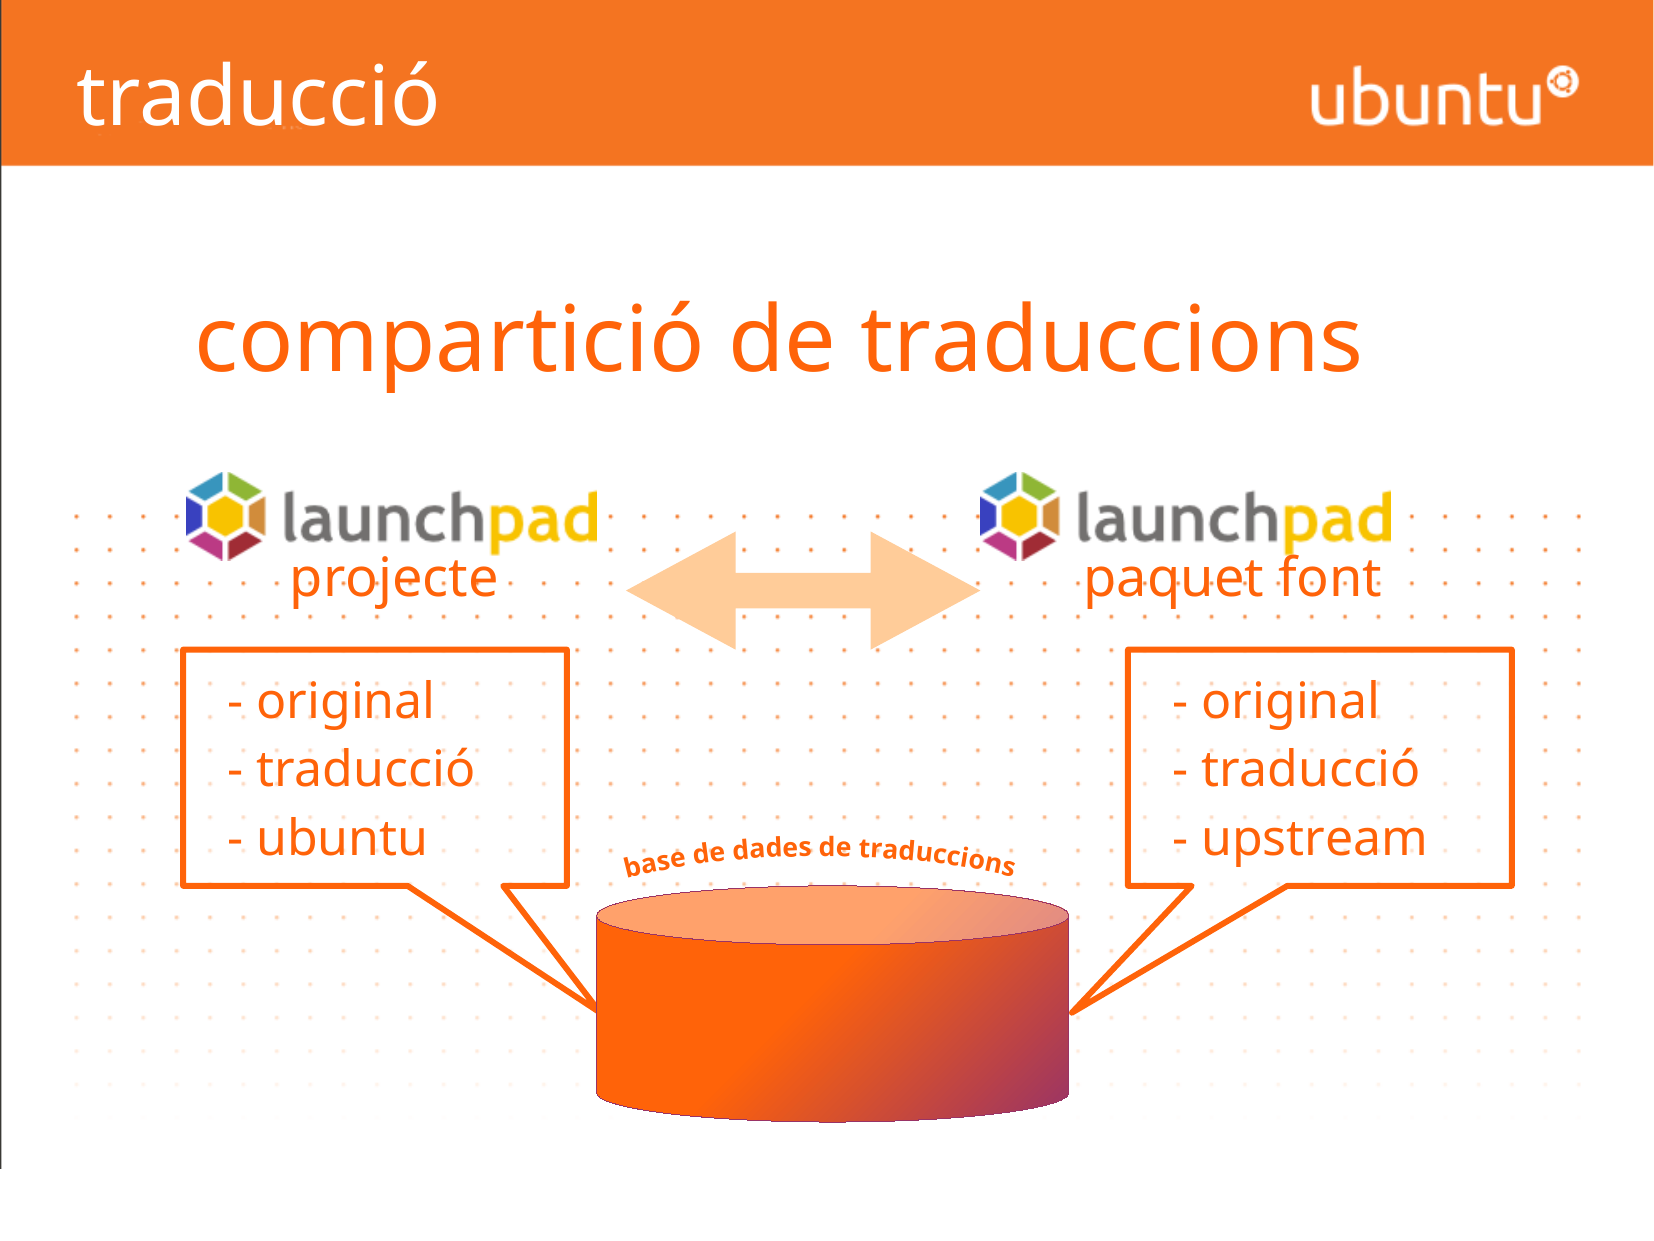

# traducció
compartició de traduccions
projecte
paquet font
- original
- traducció
- ubuntu
- original
- traducció
- upstream
base de dades de traduccions